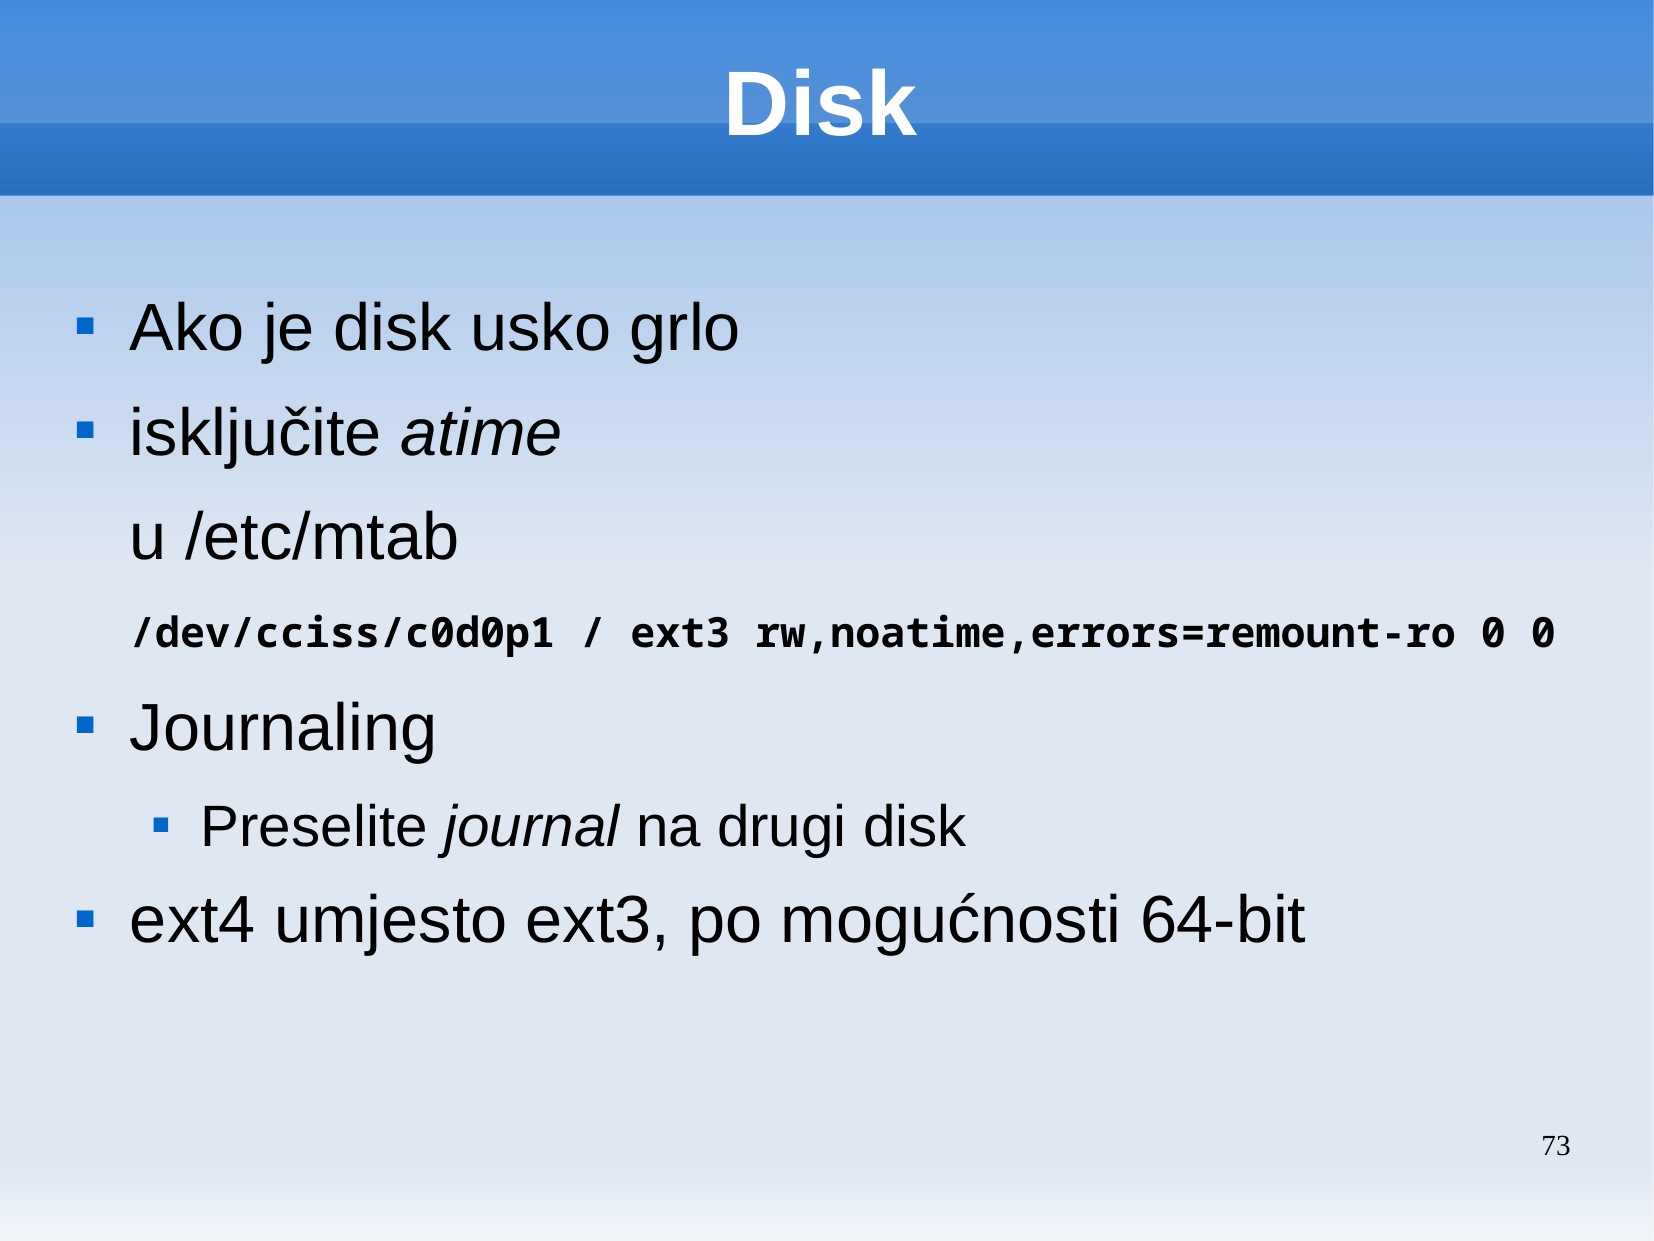

# Disk
Ako je disk usko grlo
isključite atime
u /etc/mtab
/dev/cciss/c0d0p1 / ext3 rw,noatime,errors=remount-ro 0 0
Journaling
Preselite journal na drugi disk
ext4 umjesto ext3, po mogućnosti 64-bit
73